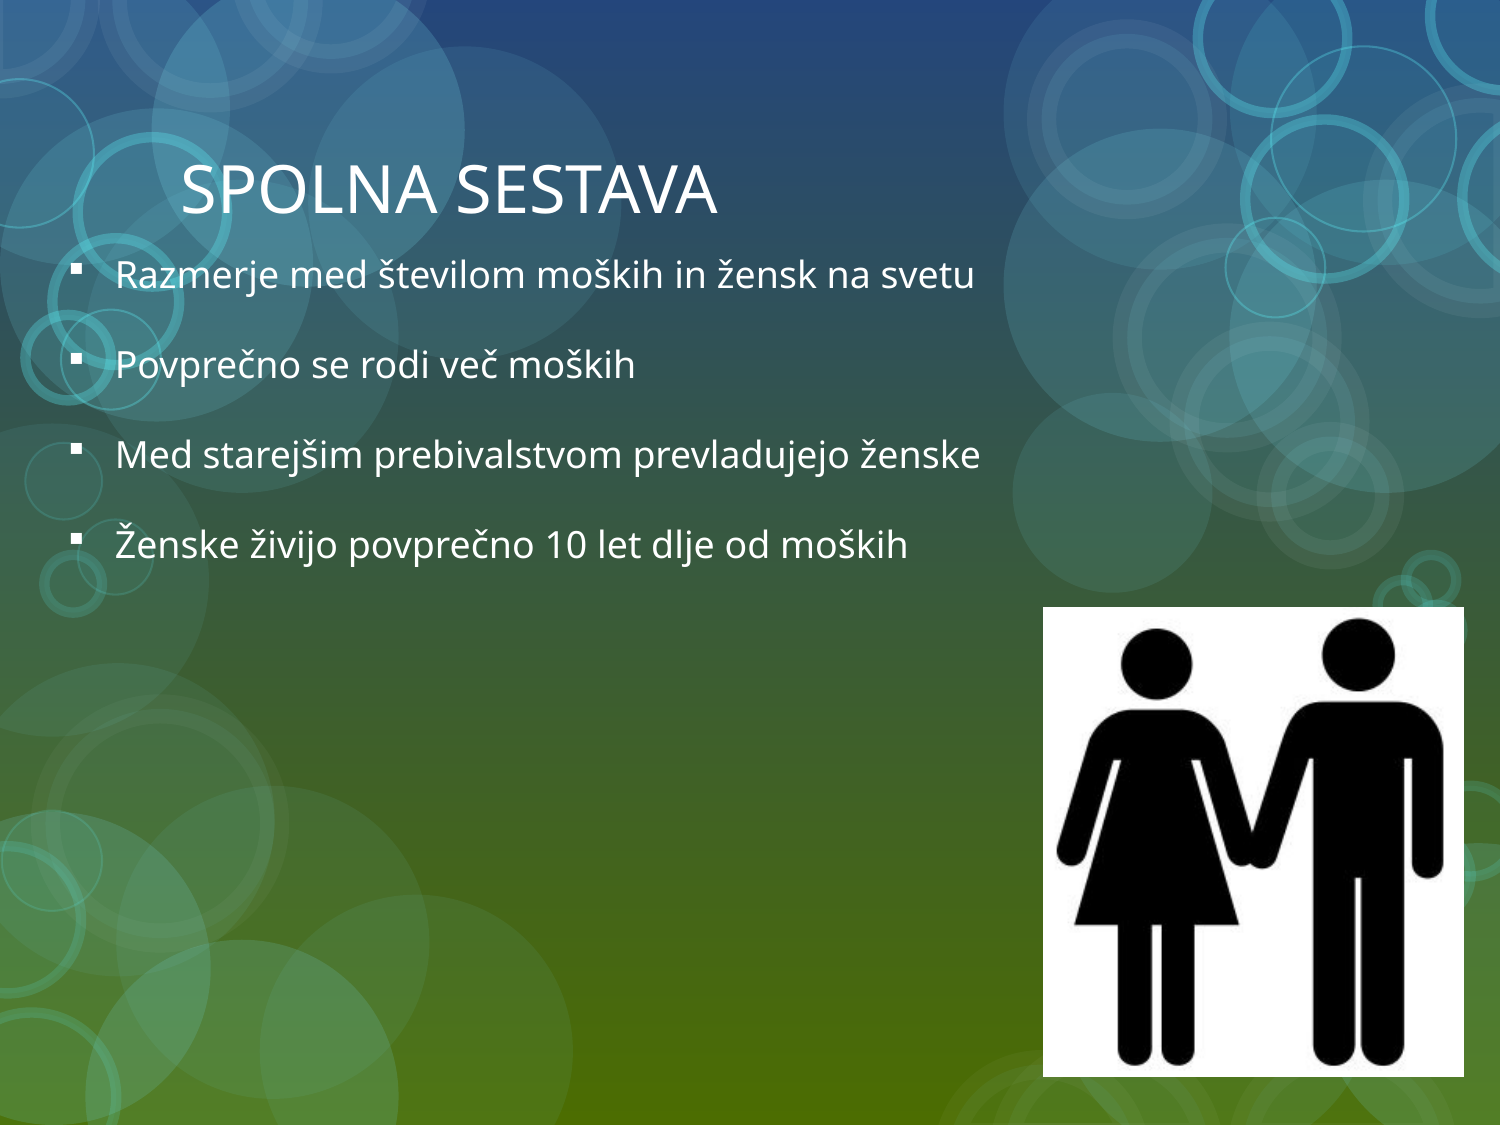

# SPOLNA SESTAVA
Razmerje med številom moških in žensk na svetu
Povprečno se rodi več moških
Med starejšim prebivalstvom prevladujejo ženske
Ženske živijo povprečno 10 let dlje od moških